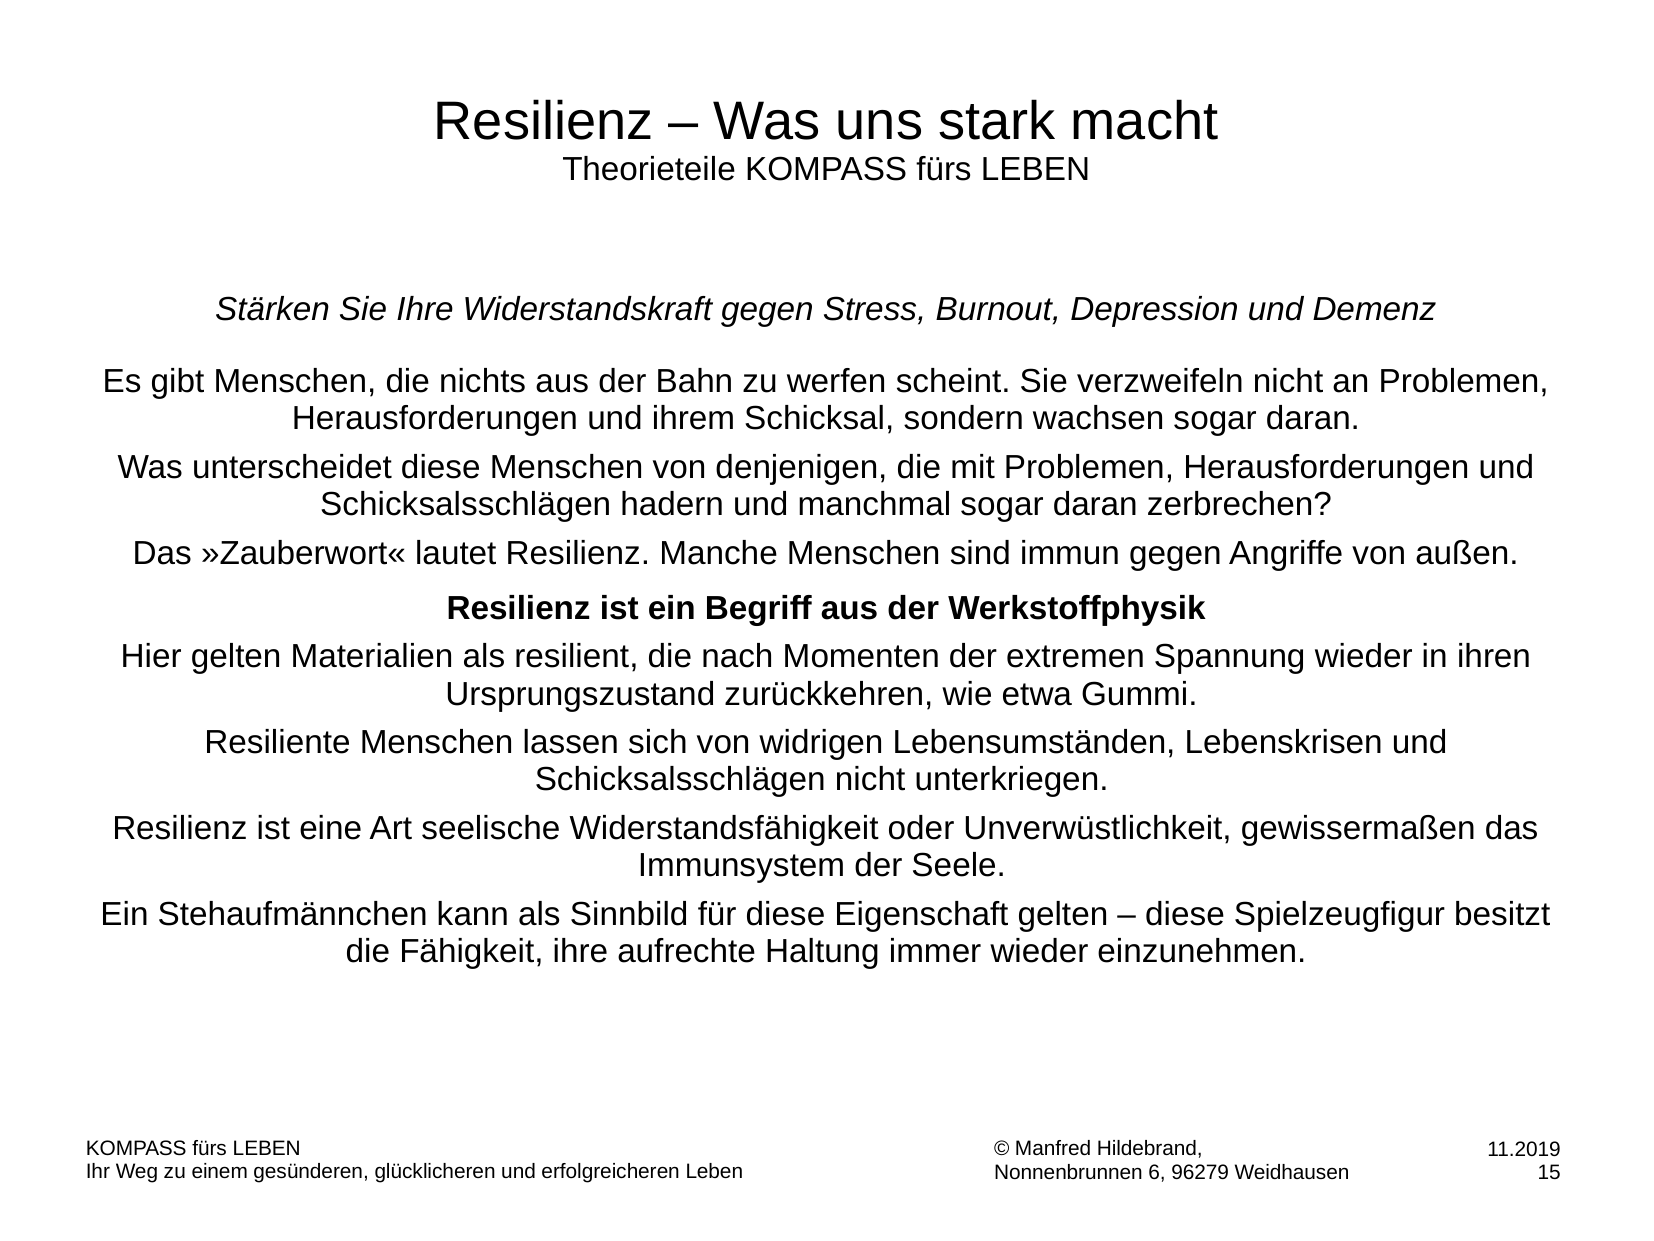

# Resilienz – Was uns stark macht Theorieteile KOMPASS fürs LEBEN
Stärken Sie Ihre Widerstandskraft gegen Stress, Burnout, Depression und Demenz
Es gibt Menschen, die nichts aus der Bahn zu werfen scheint. Sie verzweifeln nicht an Problemen, Herausforderungen und ihrem Schicksal, sondern wachsen sogar daran.
Was unterscheidet diese Menschen von denjenigen, die mit Problemen, Herausforderungen und Schicksalsschlägen hadern und manchmal sogar daran zerbrechen?
Das »Zauberwort« lautet Resilienz. Manche Menschen sind immun gegen Angriffe von außen.
Resilienz ist ein Begriff aus der Werkstoffphysik
Hier gelten Materialien als resilient, die nach Momenten der extremen Spannung wieder in ihren Ursprungszustand zurückkehren, wie etwa Gummi.
Resiliente Menschen lassen sich von widrigen Lebensumständen, Lebenskrisen und Schicksalsschlägen nicht unterkriegen.
Resilienz ist eine Art seelische Widerstandsfähigkeit oder Unverwüstlichkeit, gewissermaßen das Immunsystem der Seele.
Ein Stehaufmännchen kann als Sinnbild für diese Eigenschaft gelten – diese Spielzeugfigur besitzt die Fähigkeit, ihre aufrechte Haltung immer wieder einzunehmen.
KOMPASS fürs LEBEN
Ihr Weg zu einem gesünderen, glücklicheren und erfolgreicheren Leben
© Manfred Hildebrand,
Nonnenbrunnen 6, 96279 Weidhausen
11.2019
15